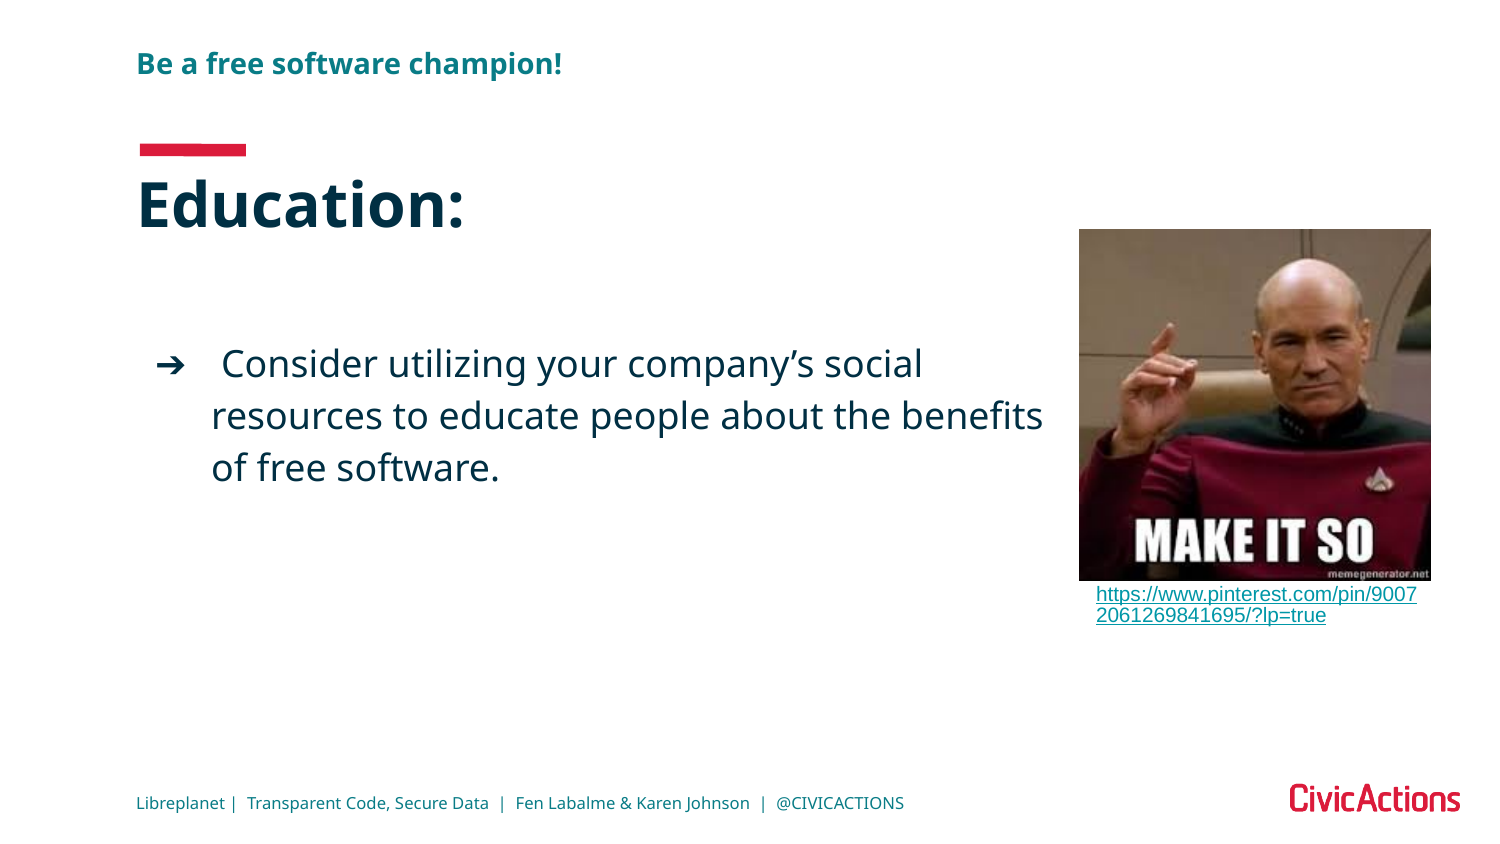

# Be a free software champion!
Education:
 Consider utilizing your company’s social resources to educate people about the benefits of free software.
https://www.pinterest.com/pin/90072061269841695/?lp=true
Libreplanet | Transparent Code, Secure Data | Fen Labalme & Karen Johnson | @CIVICACTIONS